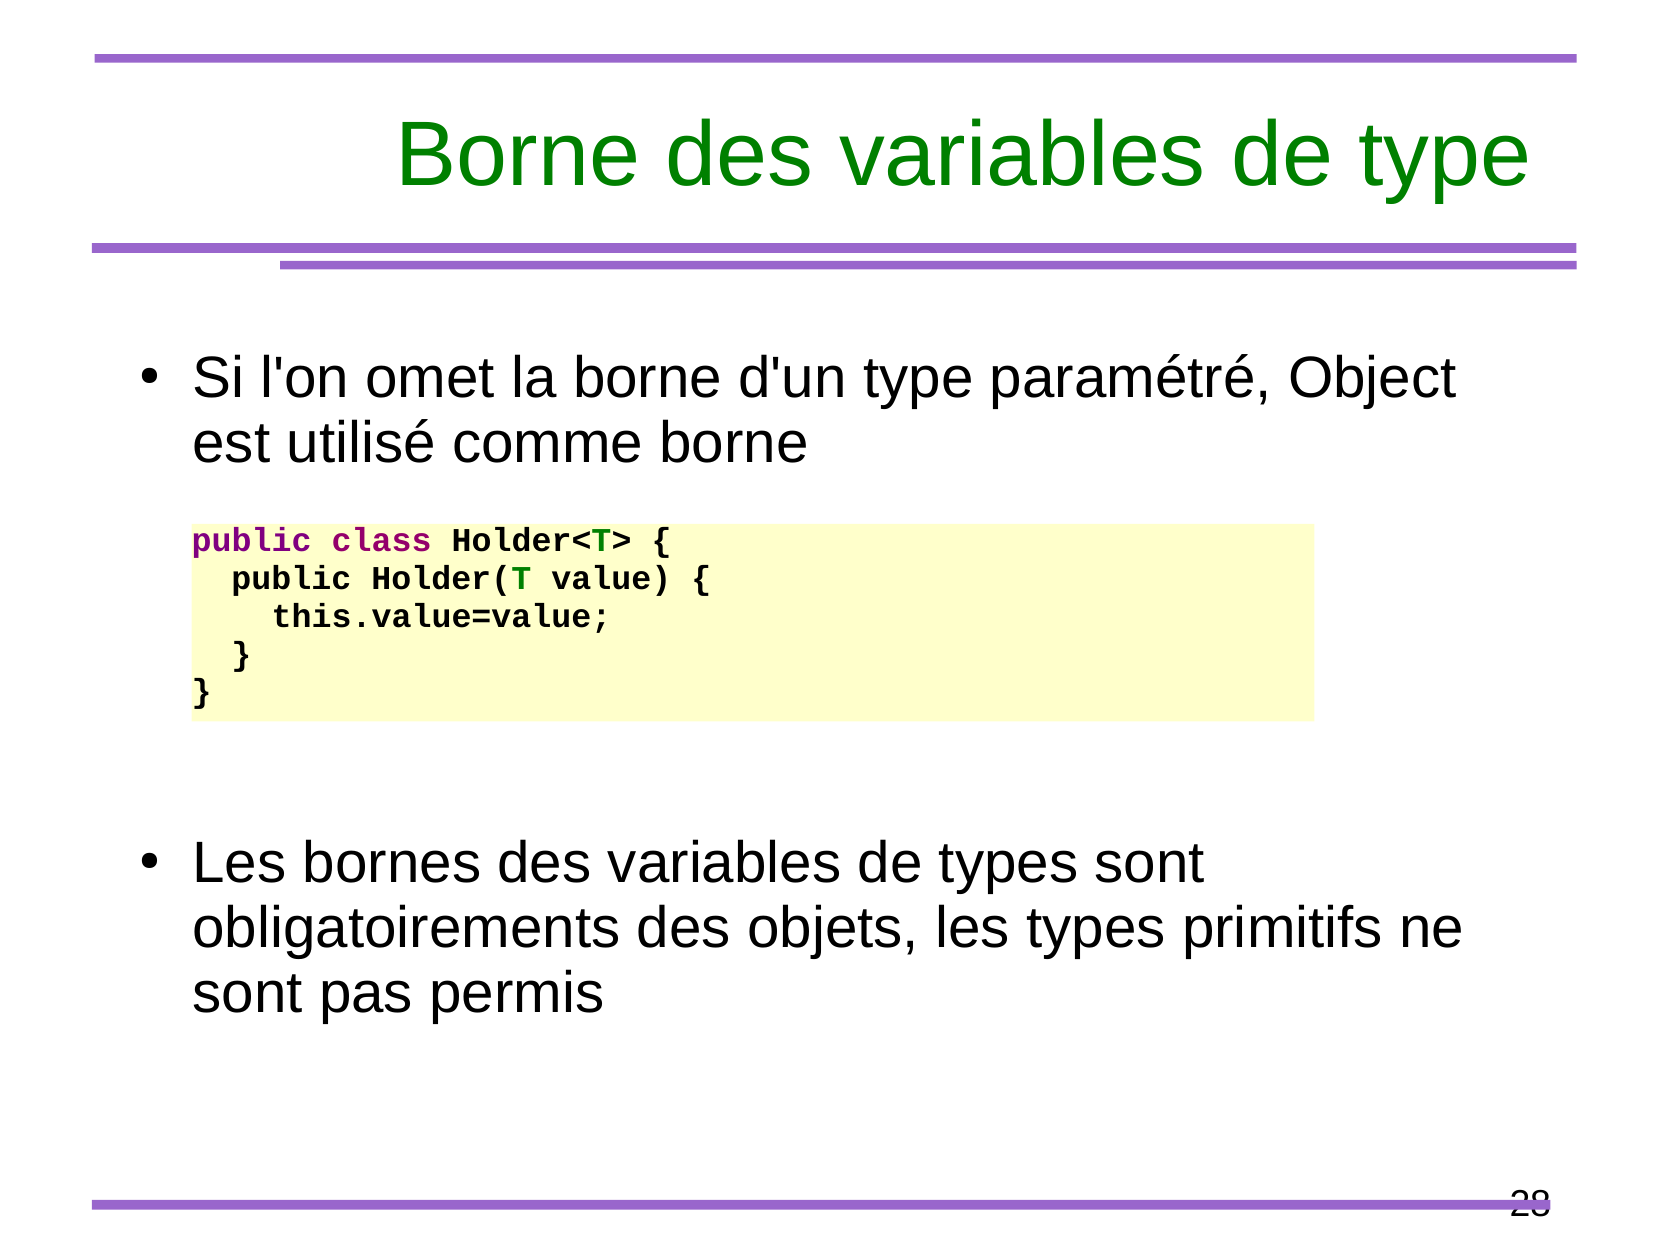

# Borne des variables de type
Si l'on omet la borne d'un type paramétré, Object est utilisé comme borne
Les bornes des variables de types sont obligatoirements des objets, les types primitifs ne sont pas permis
public class Holder<T> {
 public Holder(T value) {
 this.value=value;
 }
}